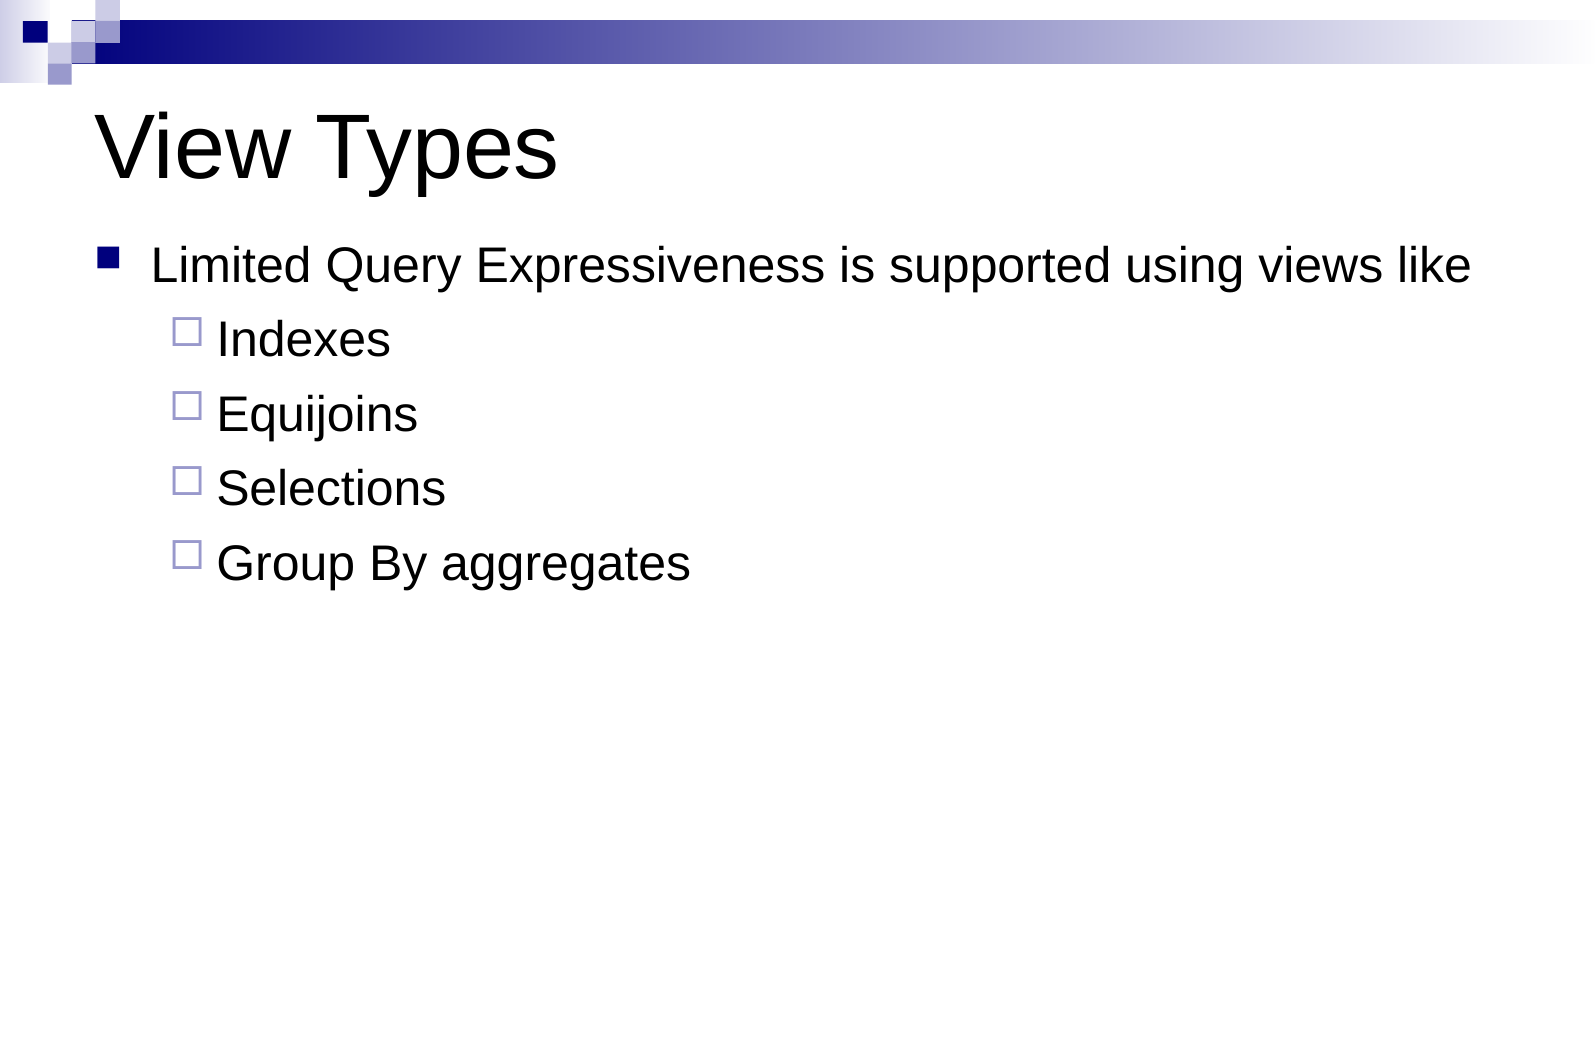

# View Types
Limited Query Expressiveness is supported using views like
Indexes
Equijoins
Selections
Group By aggregates